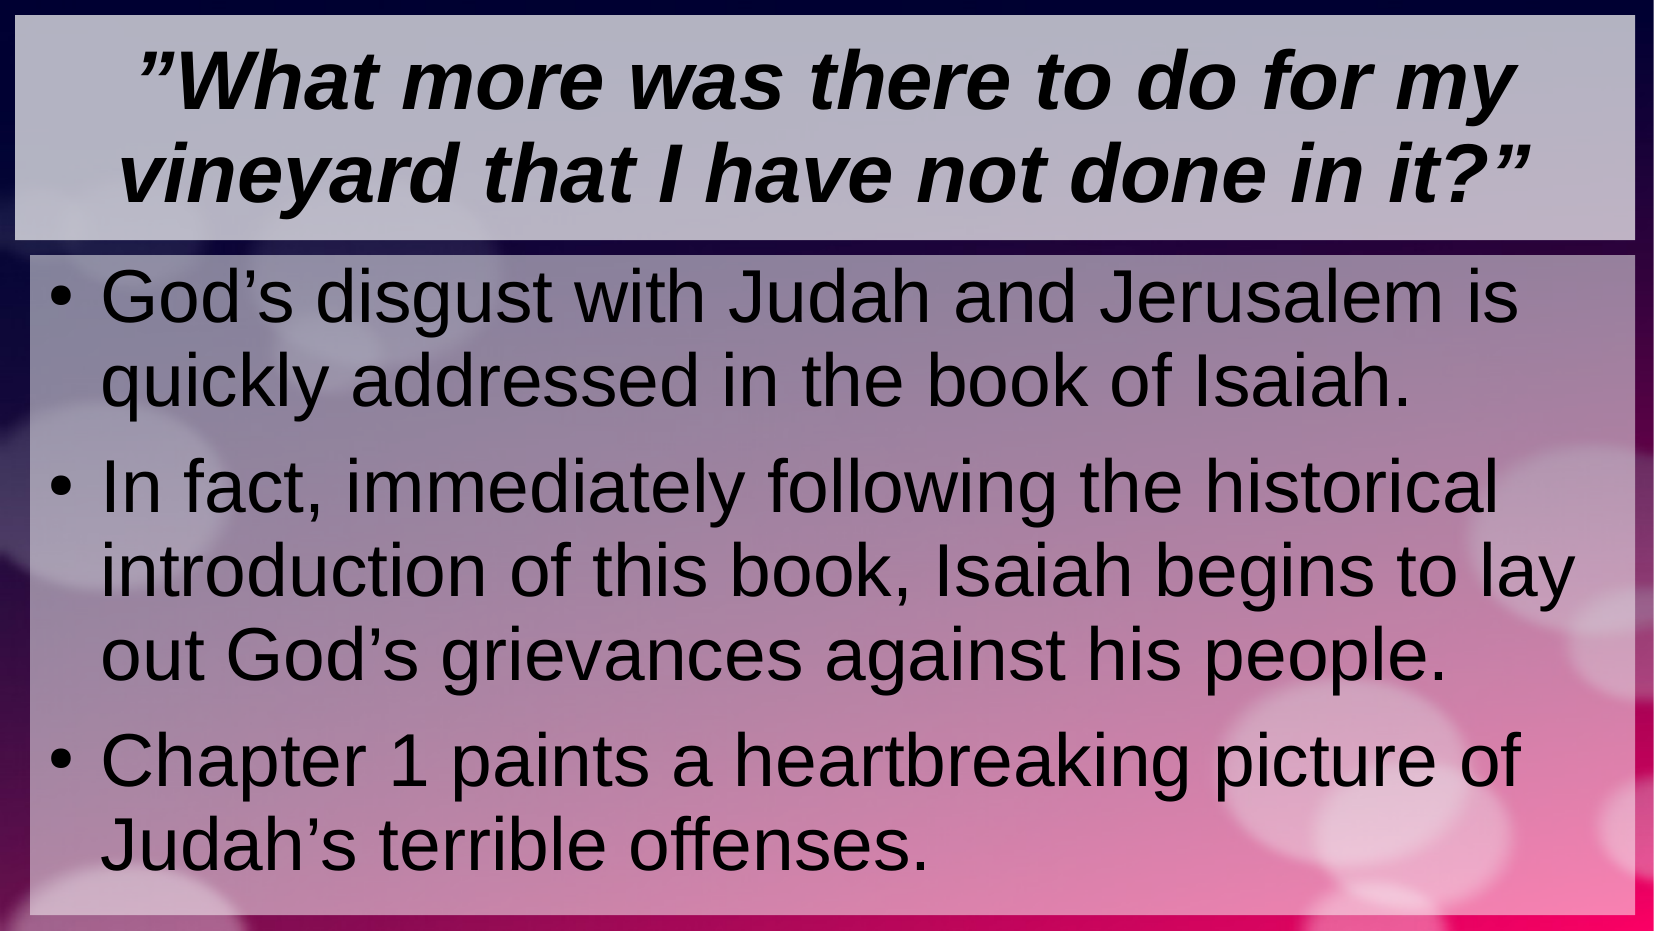

# ”What more was there to do for my vineyard that I have not done in it?”
God’s disgust with Judah and Jerusalem is quickly addressed in the book of Isaiah.
In fact, immediately following the historical introduction of this book, Isaiah begins to lay out God’s grievances against his people.
Chapter 1 paints a heartbreaking picture of Judah’s terrible offenses.